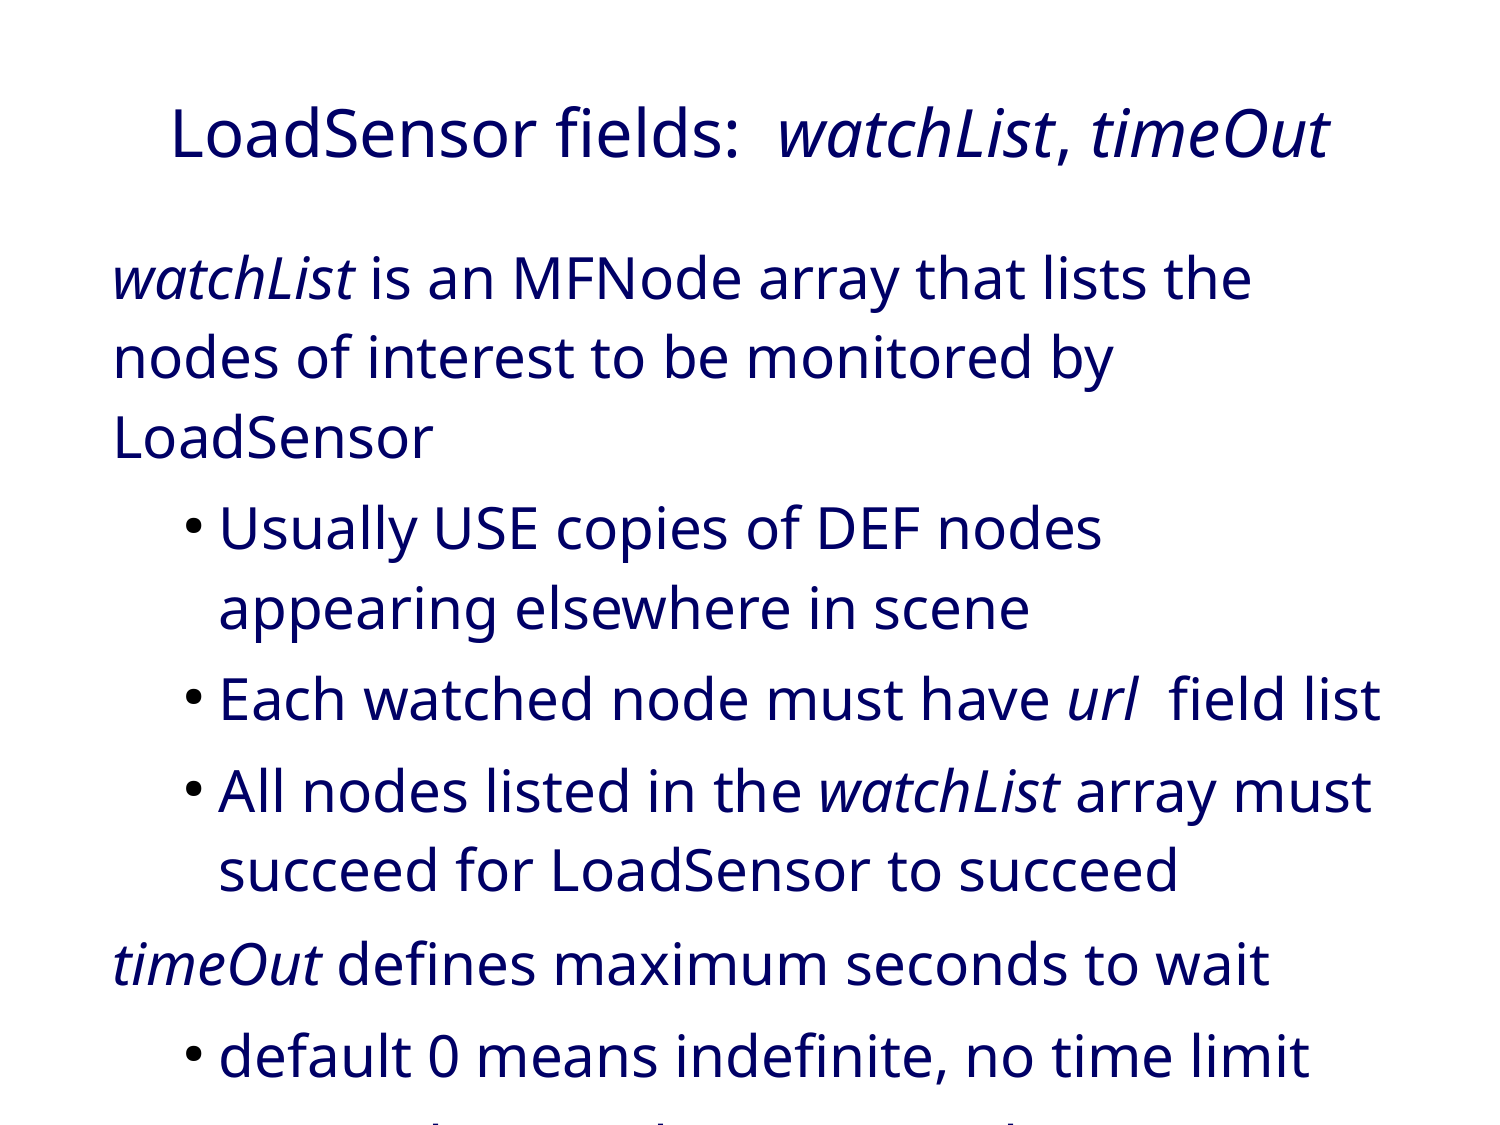

# LoadSensor fields: watchList, timeOut
watchList is an MFNode array that lists the nodes of interest to be monitored by LoadSensor
Usually USE copies of DEF nodes appearing elsewhere in scene
Each watched node must have url field list
All nodes listed in the watchList array must succeed for LoadSensor to succeed
timeOut defines maximum seconds to wait
default 0 means indefinite, no time limit
External network source might nevertheless time out if excessive time required